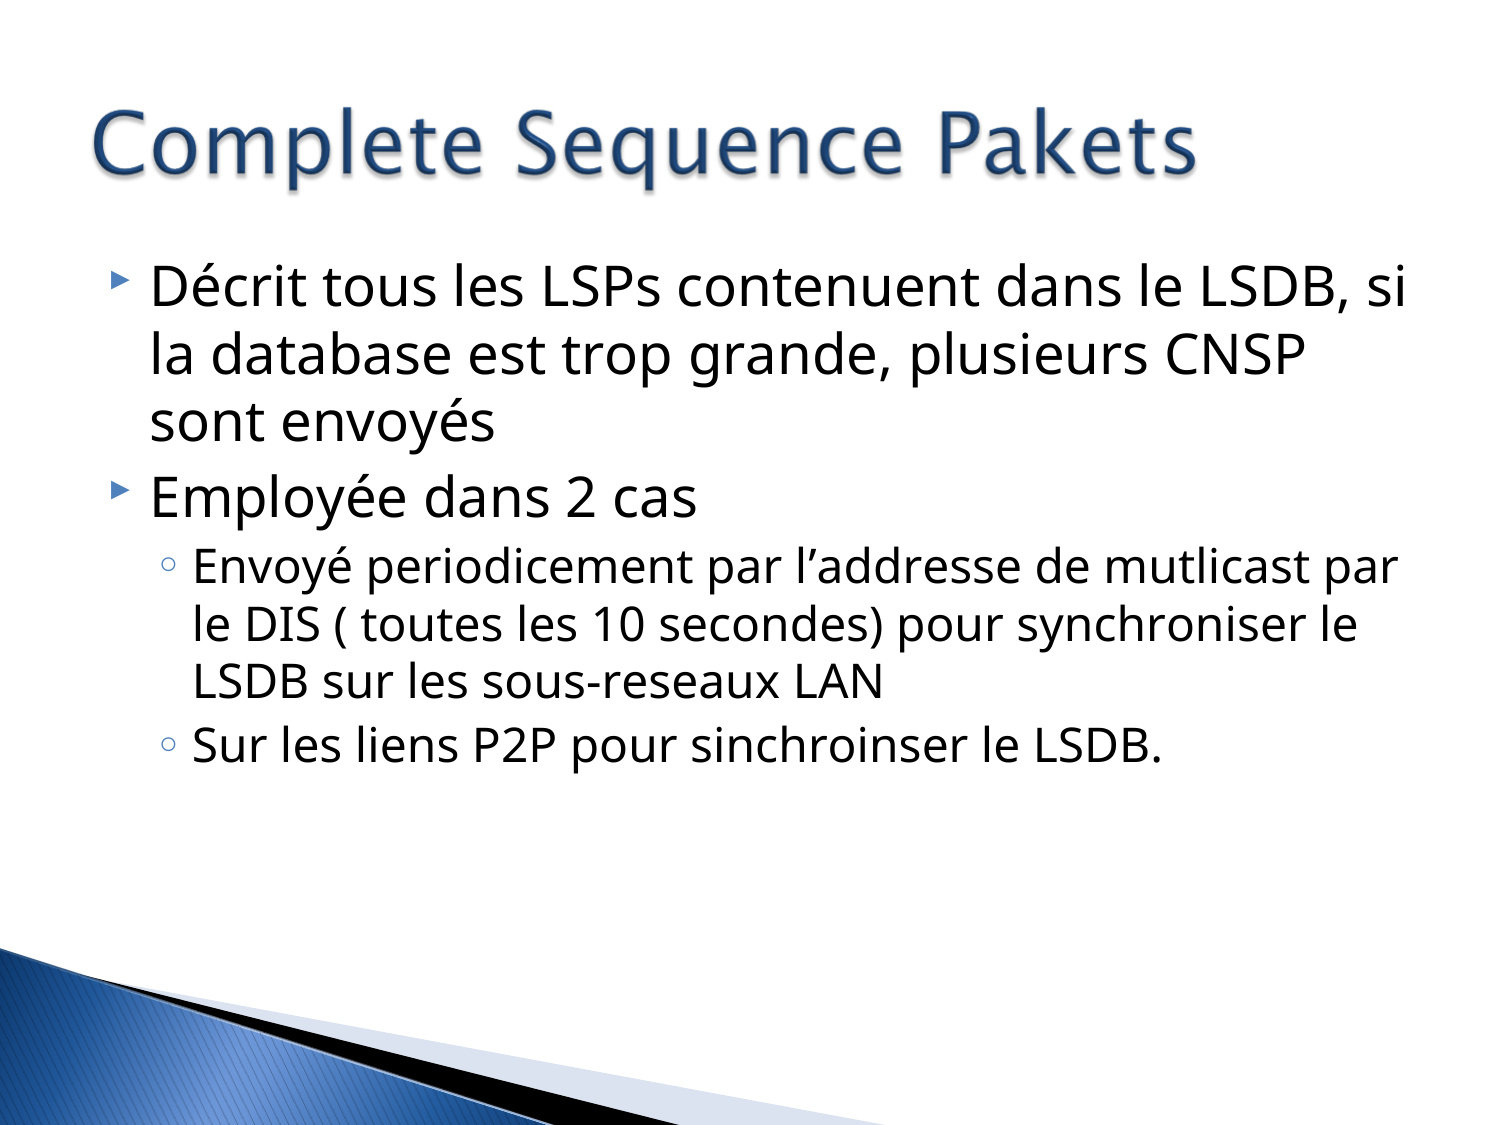

# Décrit tous les LSPs contenuent dans le LSDB, si la database est trop grande, plusieurs CNSP sont envoyés
Employée dans 2 cas
Envoyé periodicement par l’addresse de mutlicast par le DIS ( toutes les 10 secondes) pour synchroniser le LSDB sur les sous-reseaux LAN
Sur les liens P2P pour sinchroinser le LSDB.